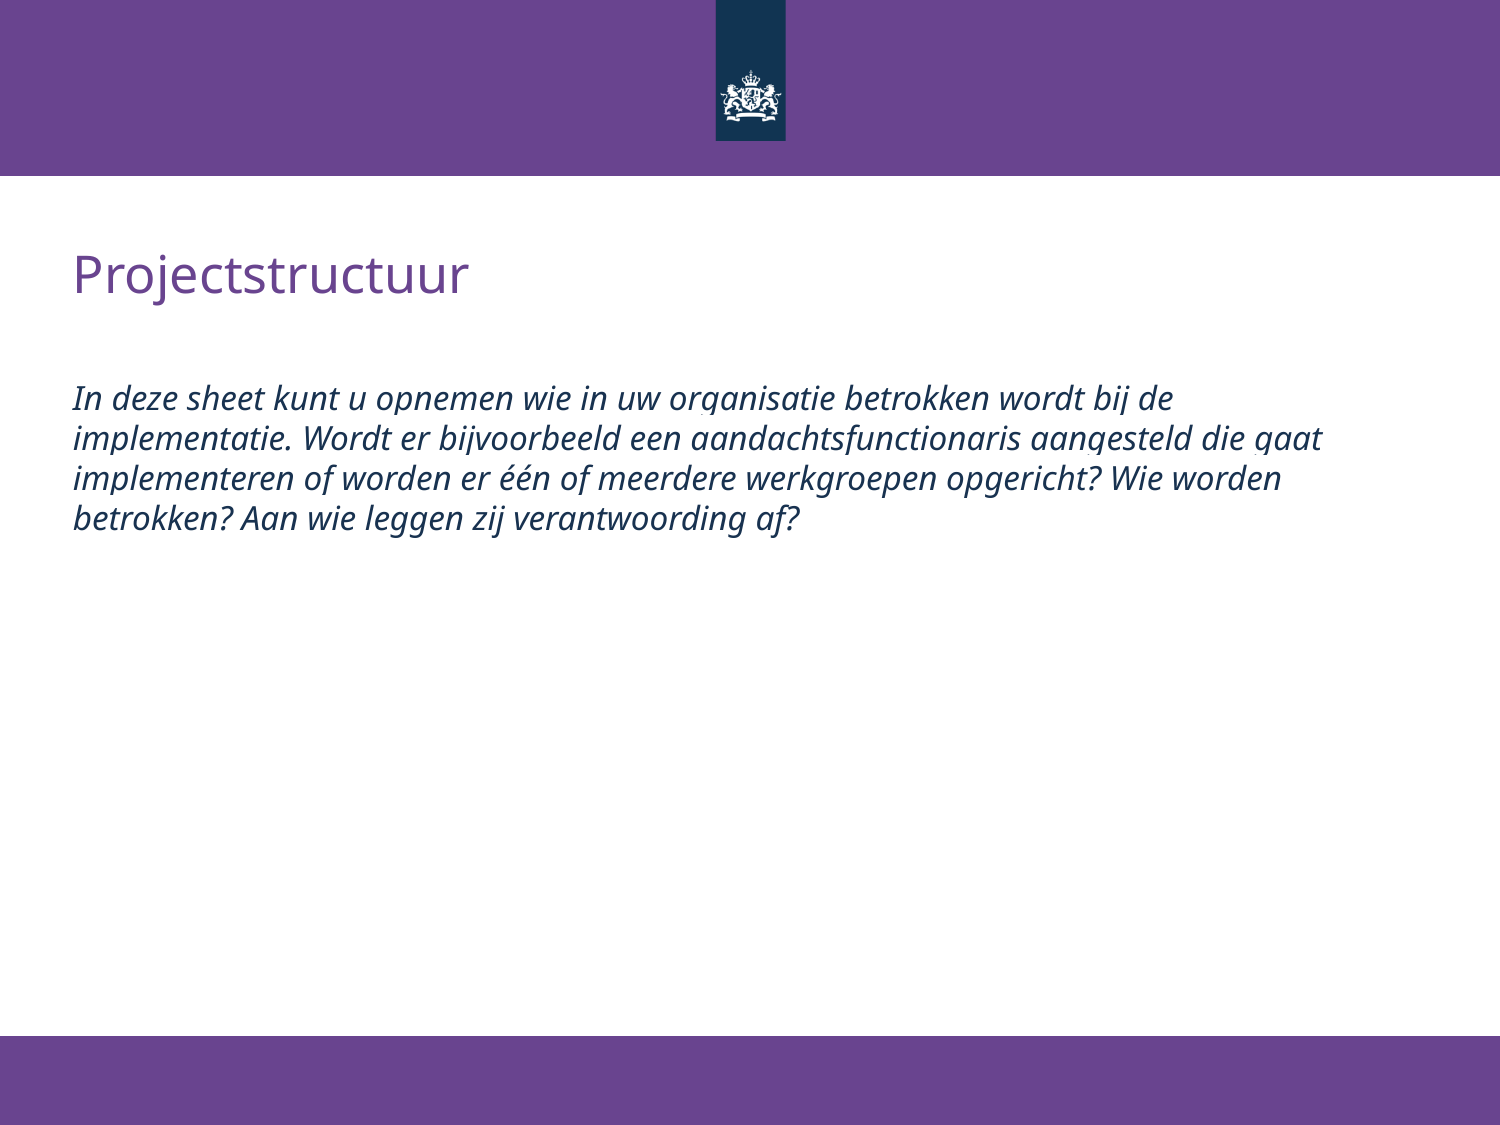

# Projectstructuur
In deze sheet kunt u opnemen wie in uw organisatie betrokken wordt bij de implementatie. Wordt er bijvoorbeeld een aandachtsfunctionaris aangesteld die gaat implementeren of worden er één of meerdere werkgroepen opgericht? Wie worden betrokken? Aan wie leggen zij verantwoording af?